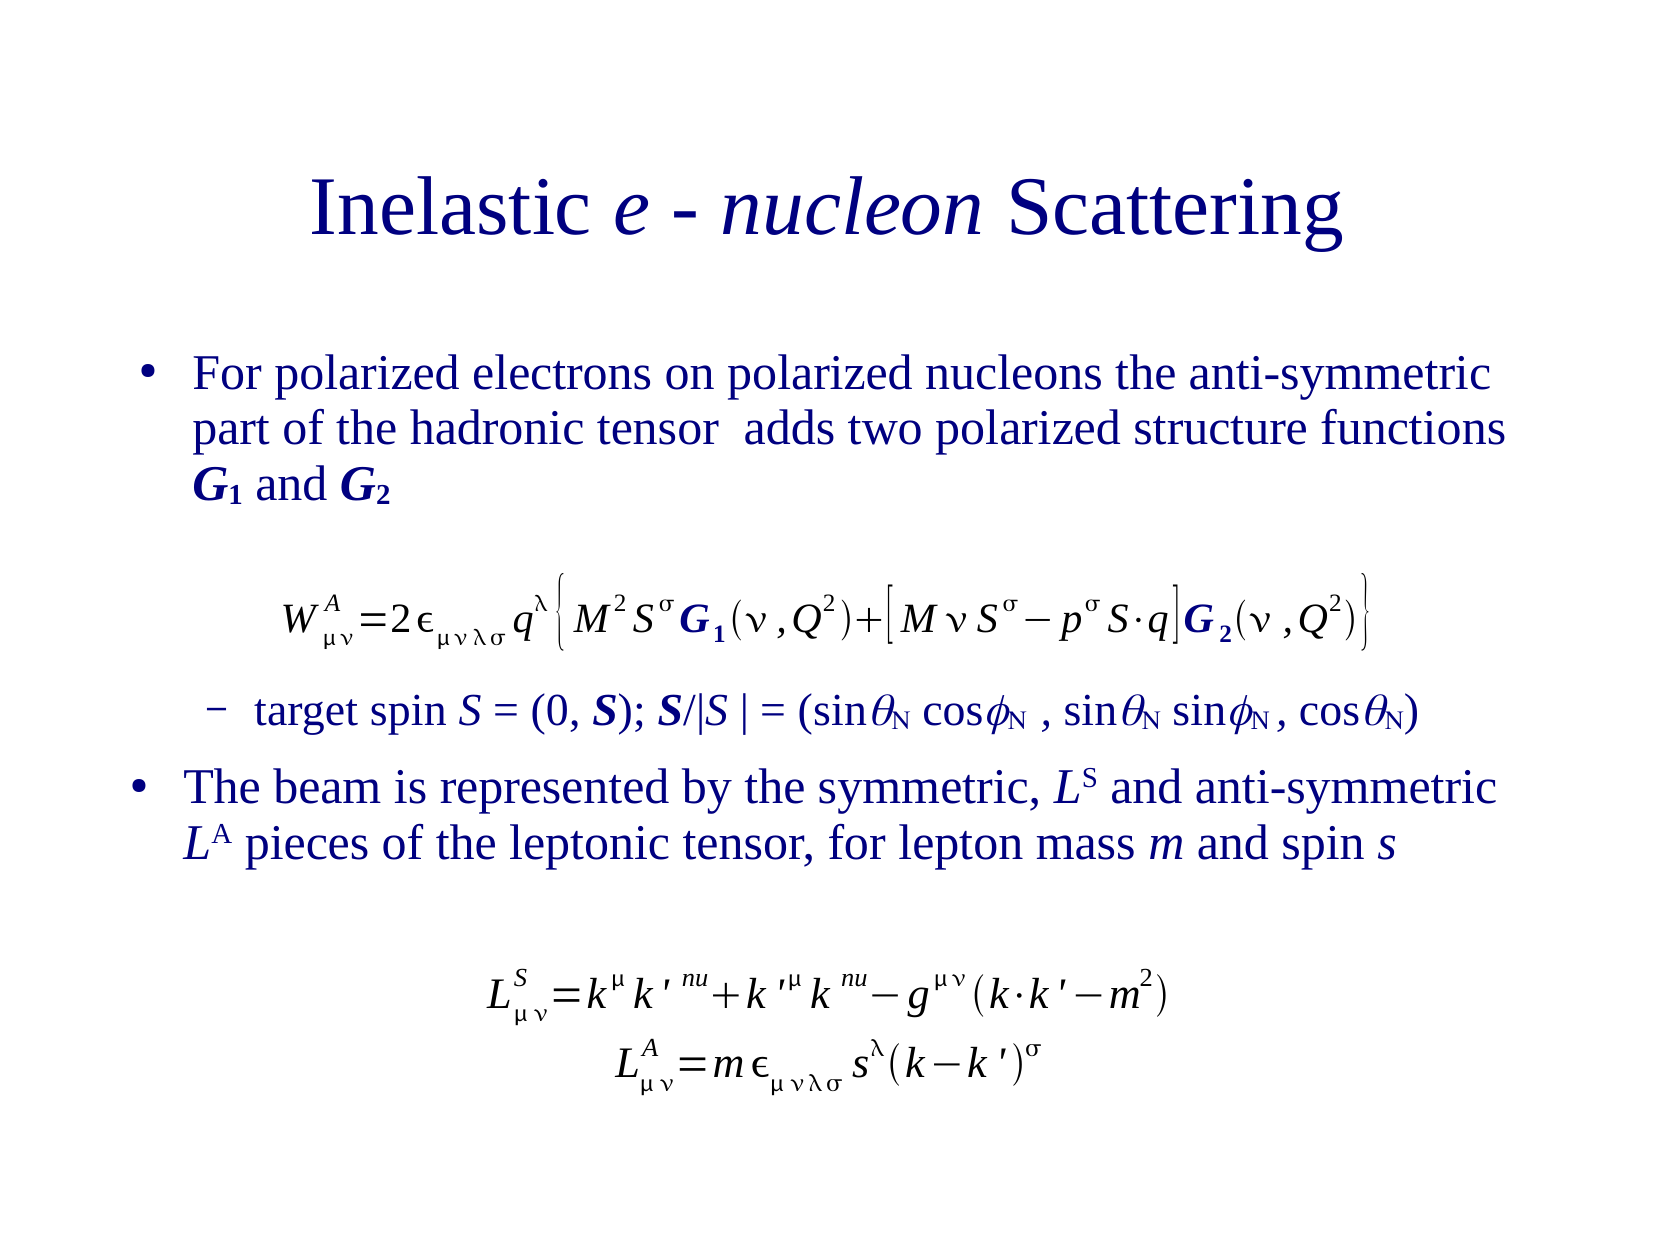

# Inelastic e - nucleon Scattering
For polarized electrons on polarized nucleons the anti-symmetric part of the hadronic tensor adds two polarized structure functions G1 and G2
target spin S = (0, S); S/|S | = (sinN cosN , sinN sinN , cosN)
The beam is represented by the symmetric, LS and anti-symmetric LA pieces of the leptonic tensor, for lepton mass m and spin s